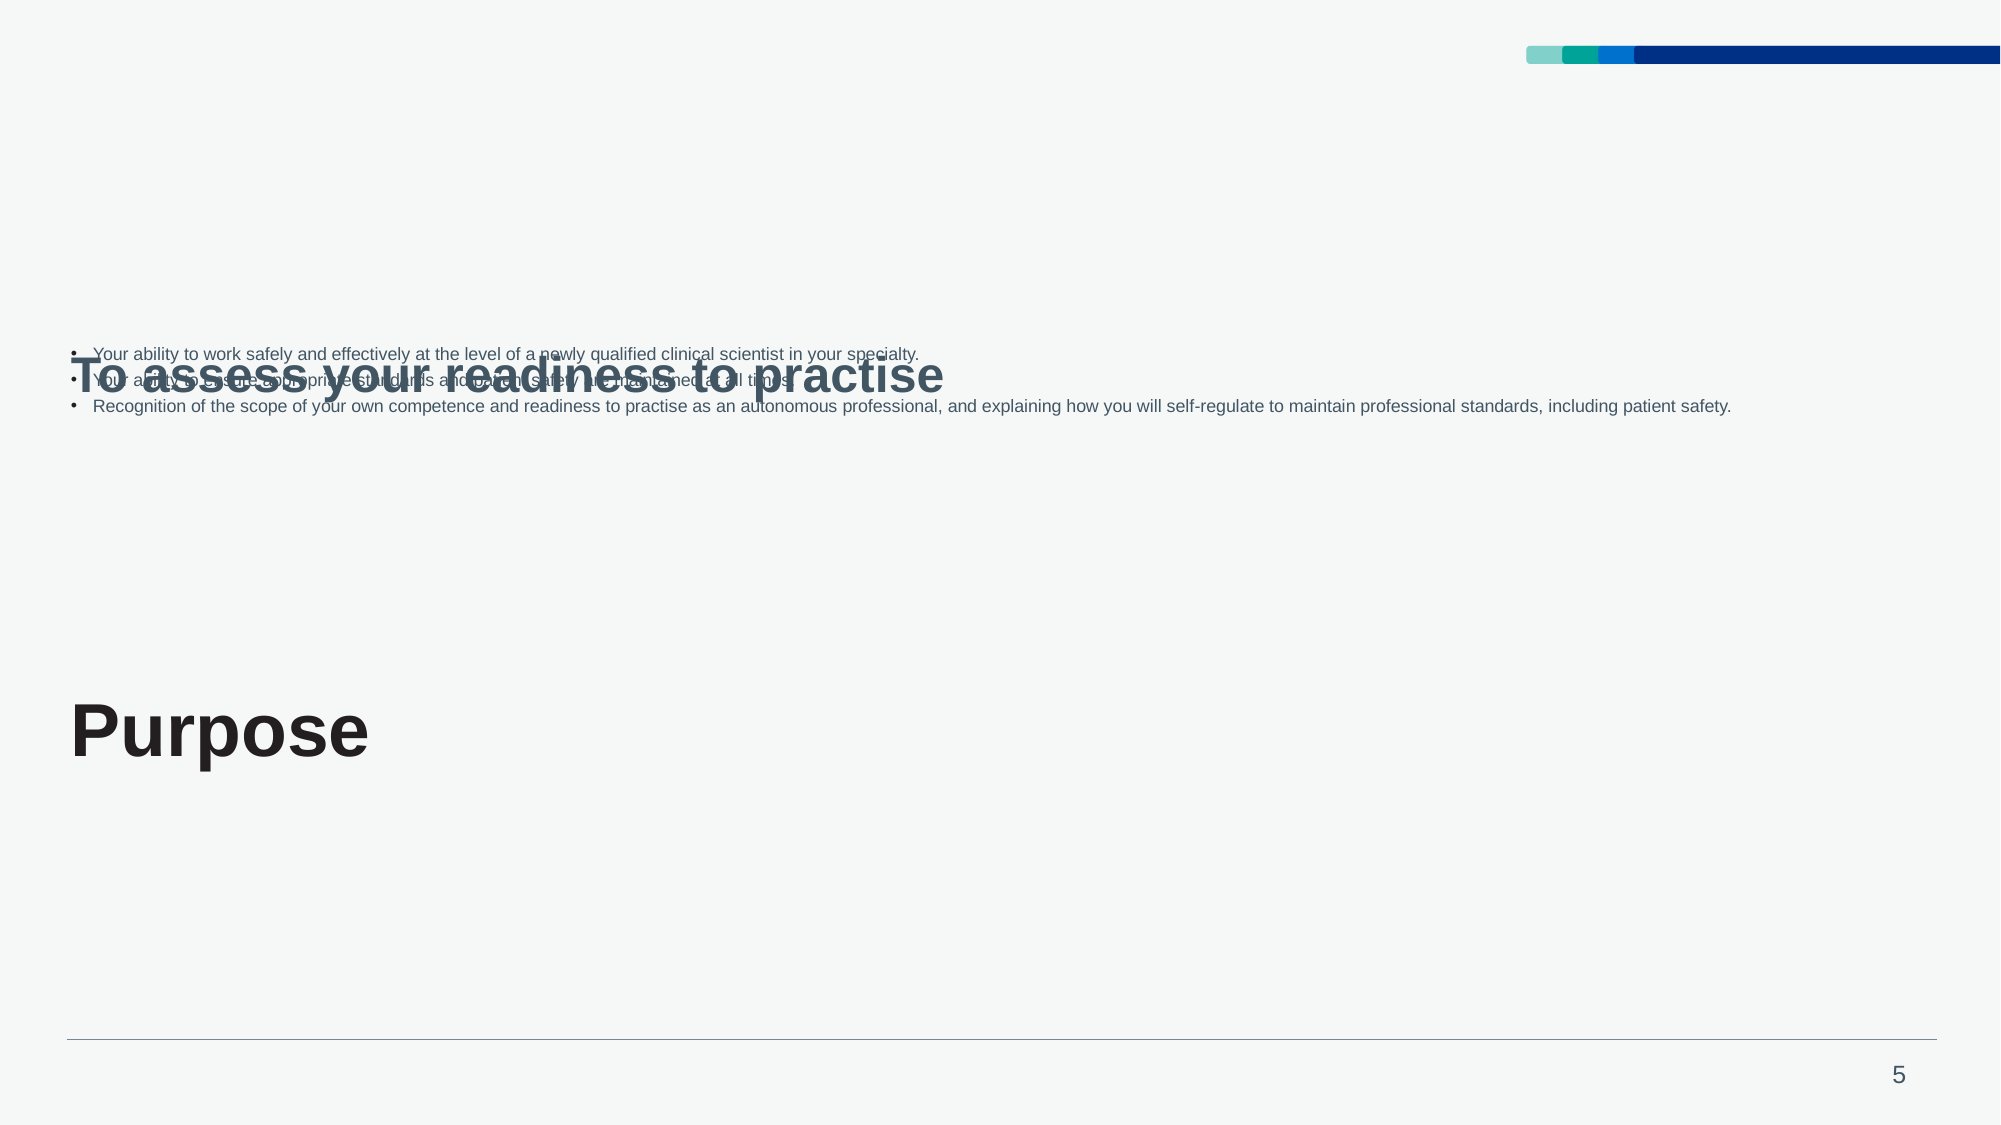

# Your ability to work safely and effectively at the level of a newly qualified clinical scientist in your specialty.
Your ability to ensure appropriate standards and patient safety are maintained at all times.
Recognition of the scope of your own competence and readiness to practise as an autonomous professional, and explaining how you will self-regulate to maintain professional standards, including patient safety.
To assess your readiness to practise
Purpose